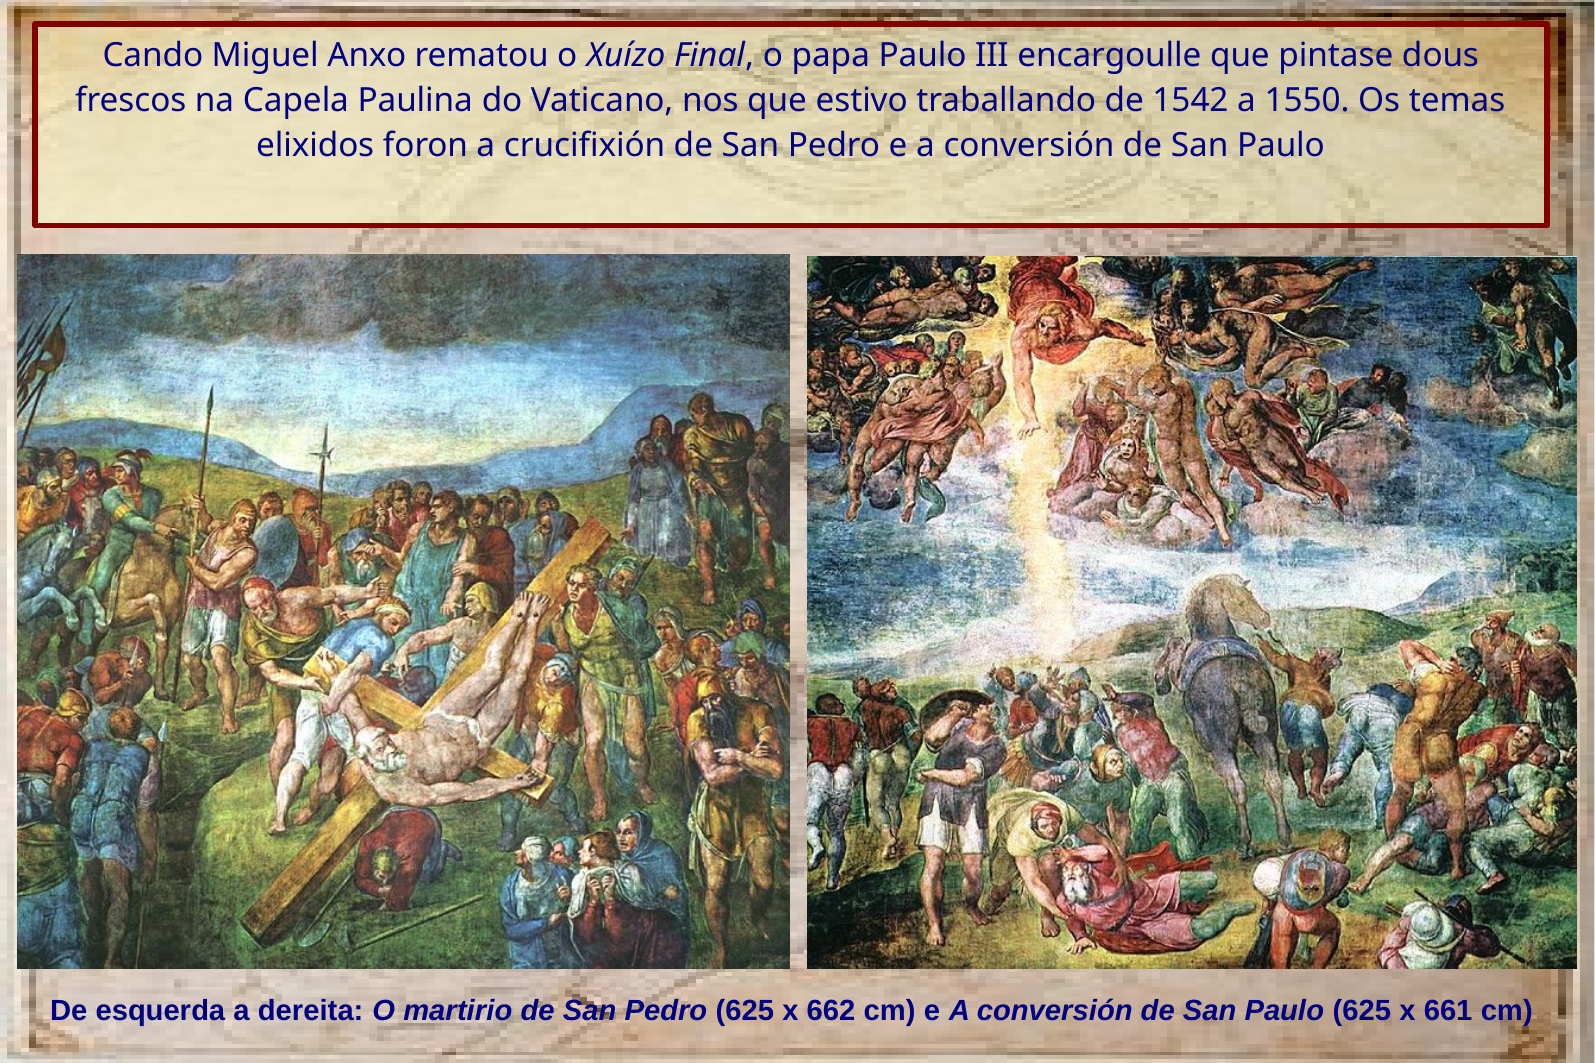

Cando Miguel Anxo rematou o Xuízo Final, o papa Paulo III encargoulle que pintase dous frescos na Capela Paulina do Vaticano, nos que estivo traballando de 1542 a 1550. Os temas elixidos foron a crucifixión de San Pedro e a conversión de San Paulo
De esquerda a dereita: O martirio de San Pedro (625 x 662 cm) e A conversión de San Paulo (625 x 661 cm)